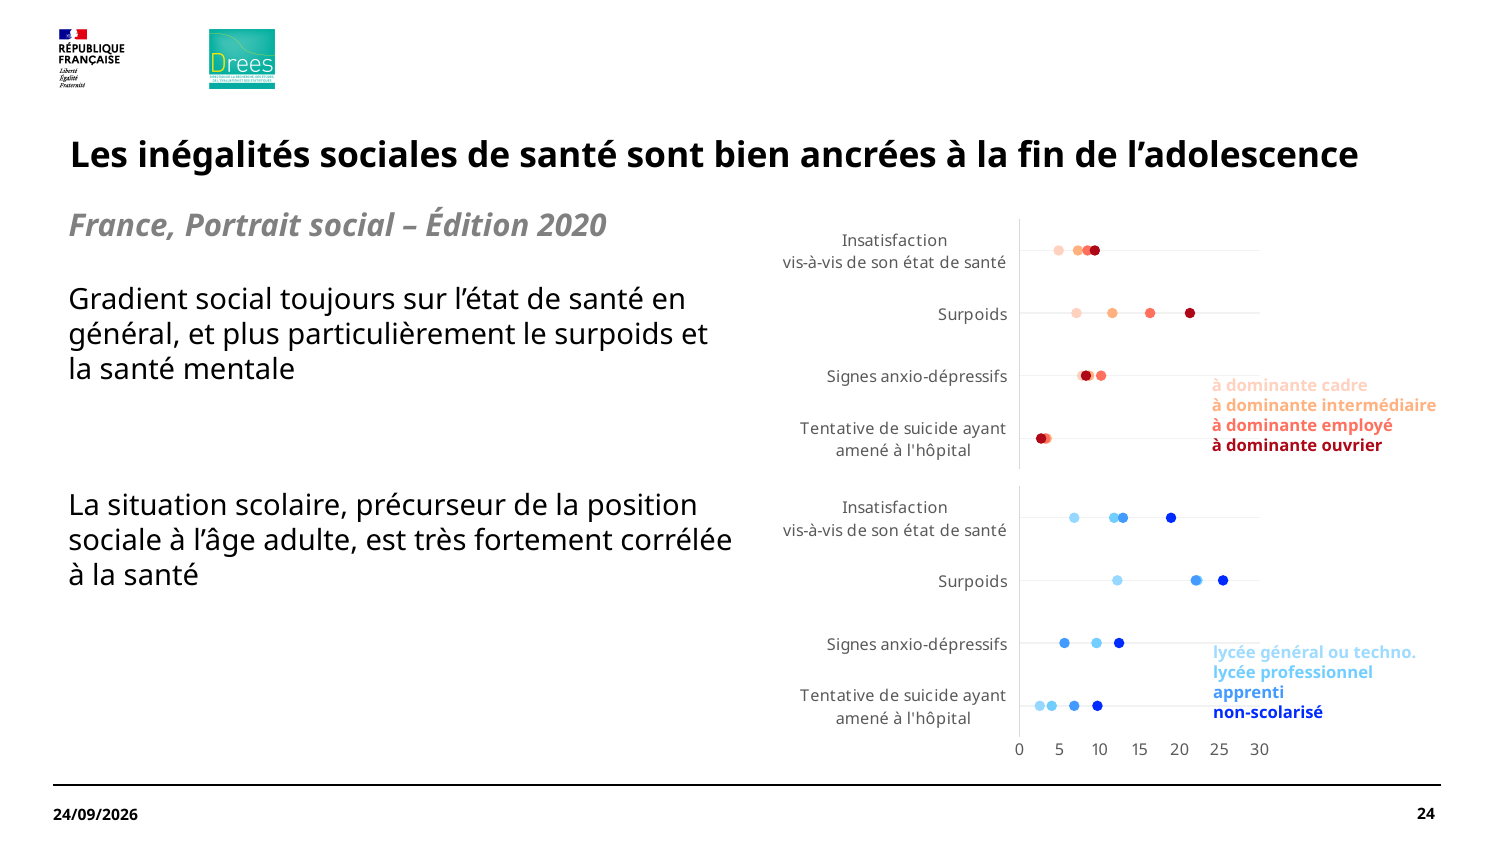

Les inégalités sociales de santé sont bien ancrées à la fin de l’adolescence
# France, Portrait social – Édition 2020
Gradient social toujours sur l’état de santé en général, et plus particulièrement le surpoids et la santé mentale
La situation scolaire, précurseur de la position sociale à l’âge adulte, est très fortement corrélée à la santé
à dominante cadre
à dominante intermédiaire
à dominante employé
à dominante ouvrier
lycée général ou techno.
lycée professionnel
apprenti
non-scolarisé
24